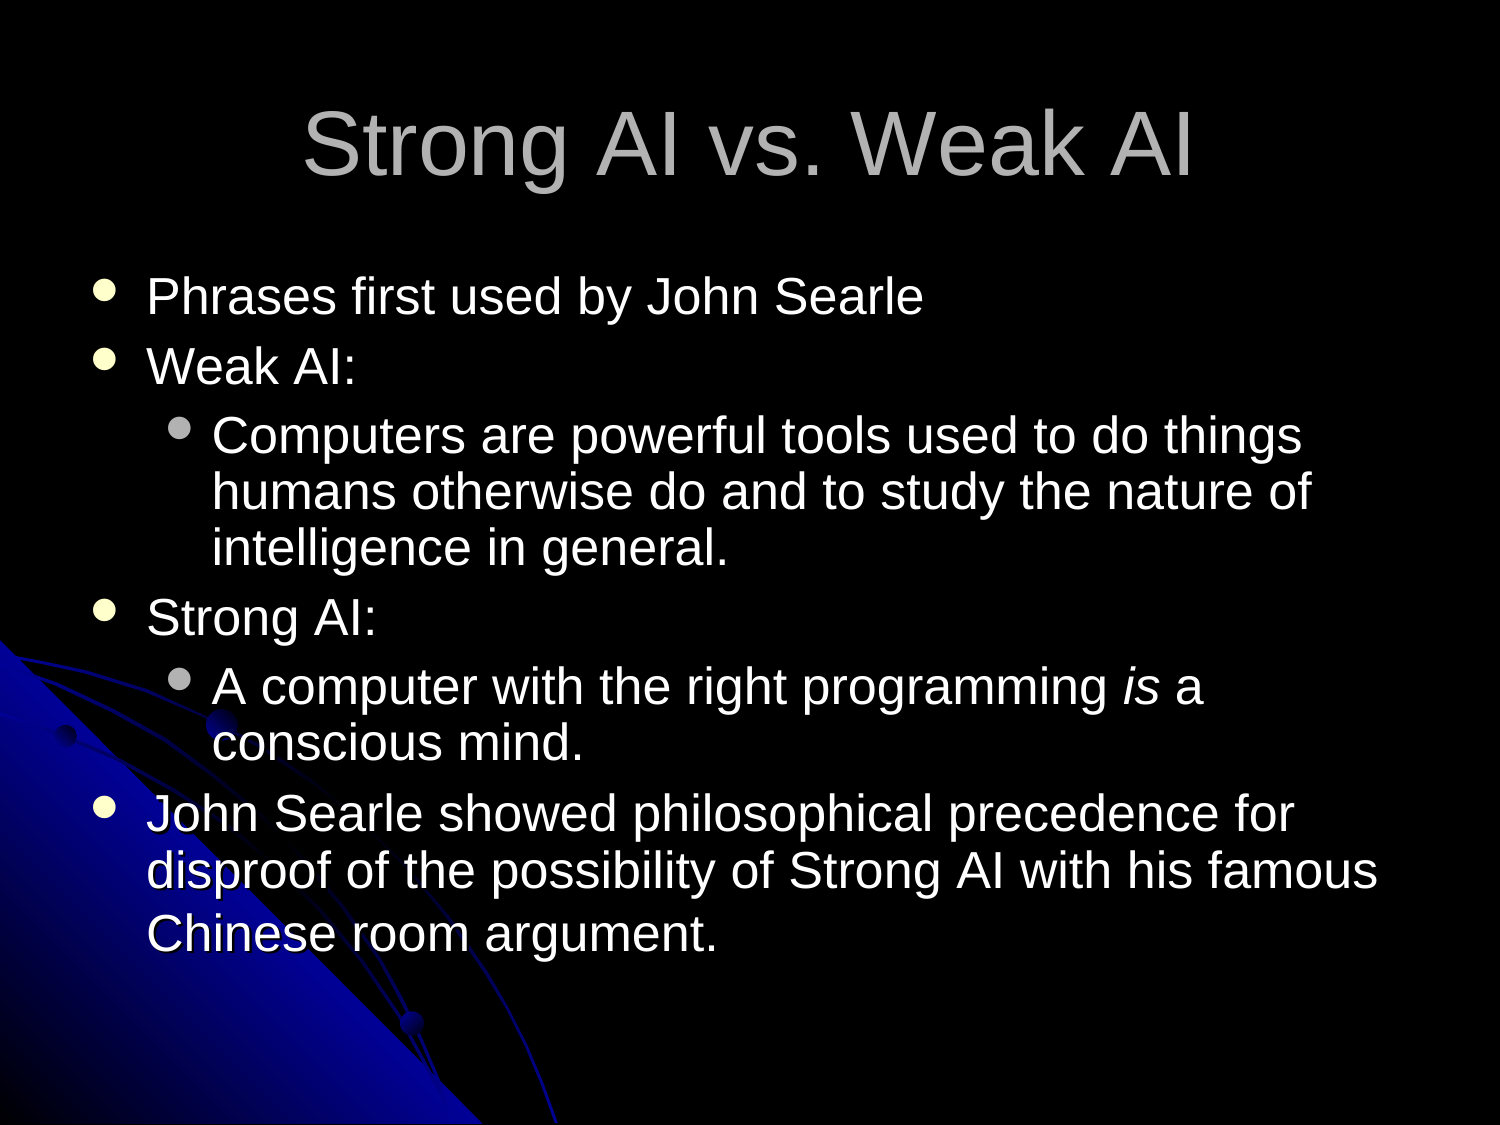

# Strong AI vs. Weak AI
Phrases first used by John Searle
Weak AI:
Computers are powerful tools used to do things humans otherwise do and to study the nature of intelligence in general.
Strong AI:
A computer with the right programming is a conscious mind.
John Searle showed philosophical precedence for disproof of the possibility of Strong AI with his famous Chinese room argument.